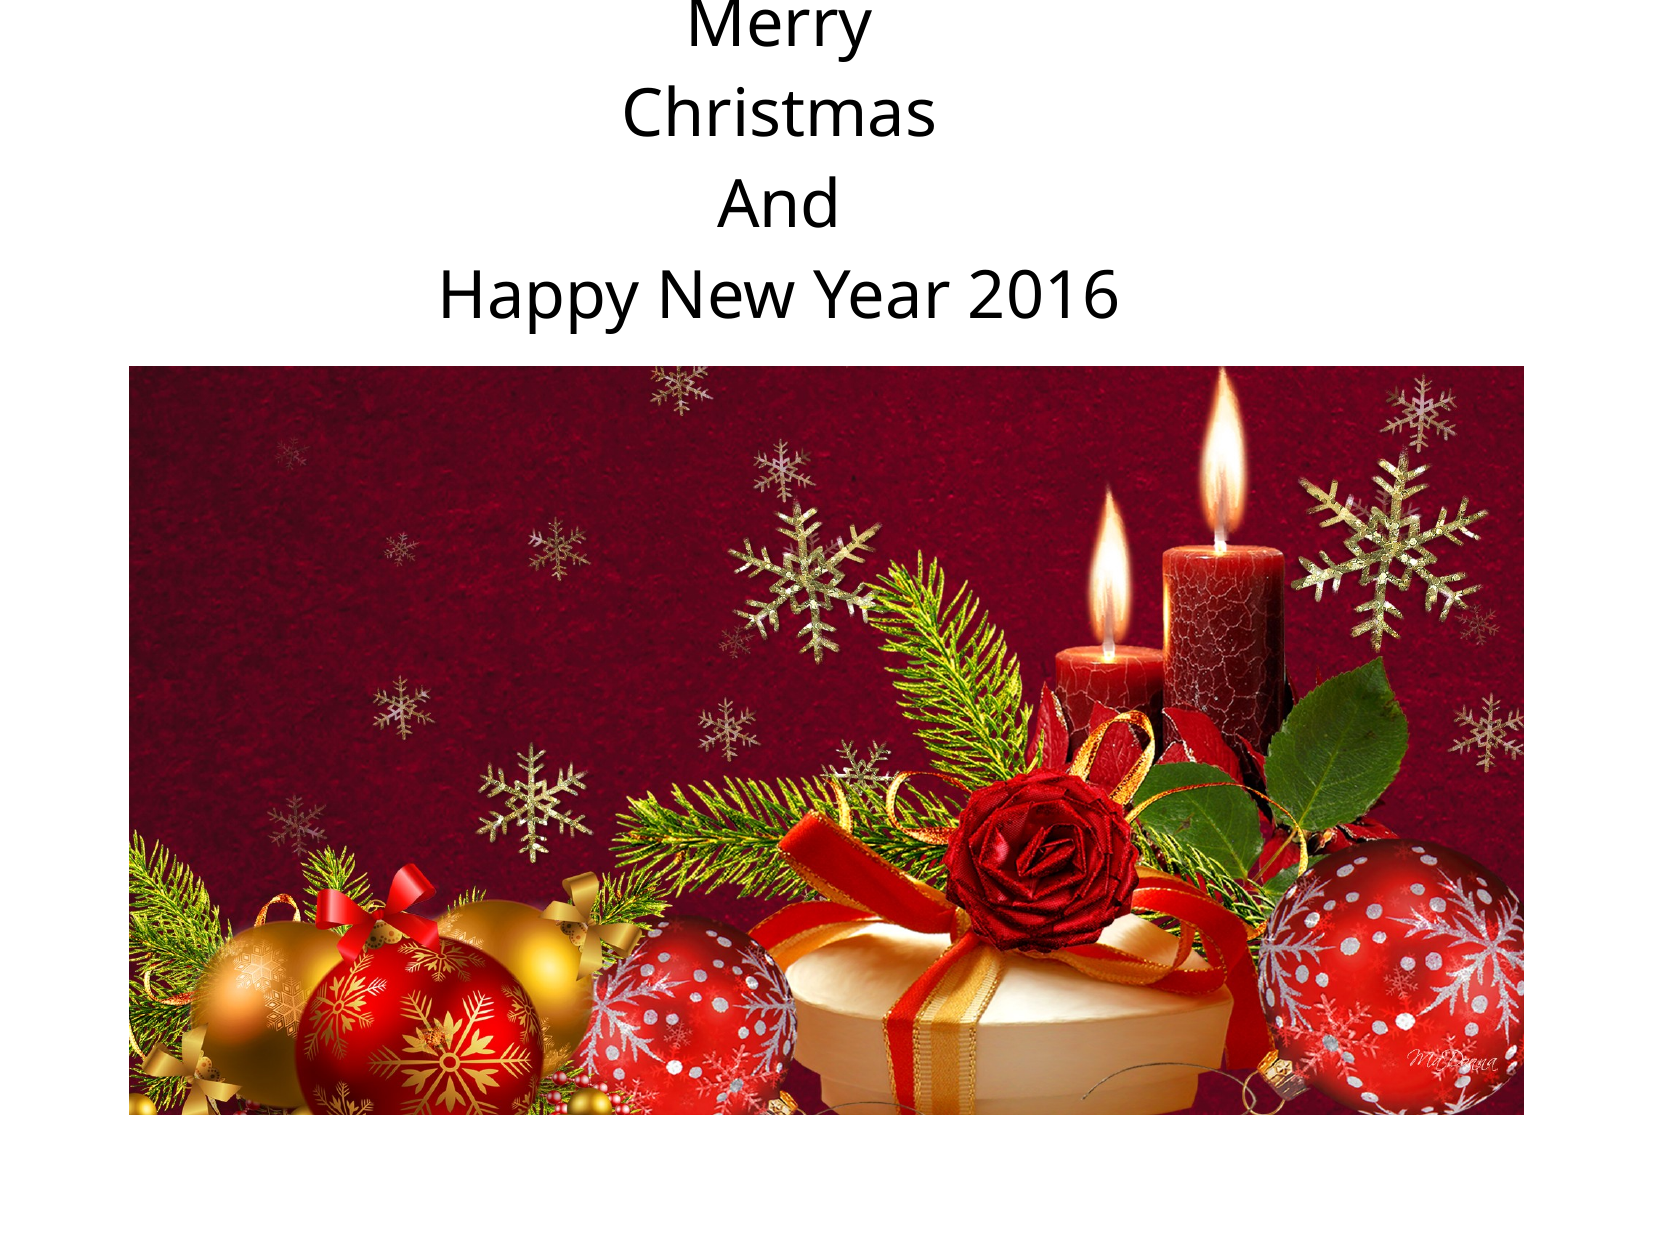

#
Merry
Christmas
And
Happy New Year 2016